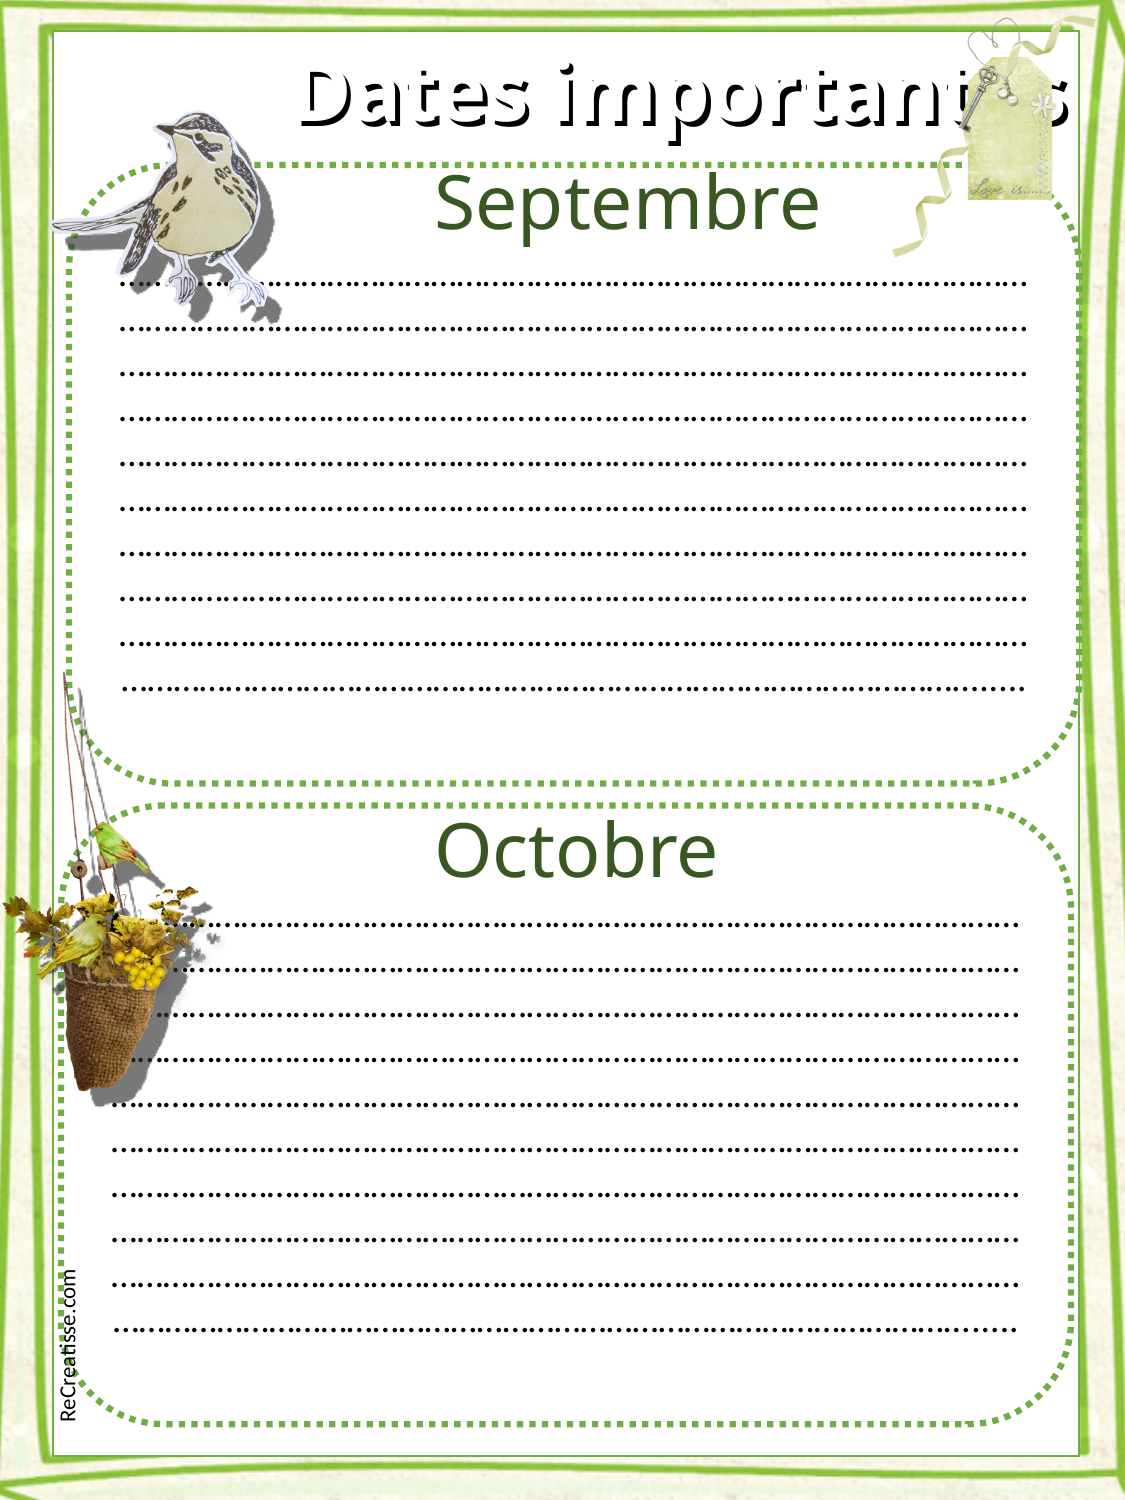

Dates importantes
Septembre
……………………………………………………………………………………………………………………………………………………………………………………………………………………………………………………………………………………………………………………………………………………………………………………………………………………………………………………………………………………………………………………………………………………………………………………………………………………………………………………………………………………………………………………………………………………………………………………………………………………………………………………………………………………………………………………………………………………………….....
Octobre
……………………………………………………………………………………………………………………………………………………………………………………………………………………………………………………………………………………………………………………………………………………………………………………………………………………………………………………………………………………………………………………………………………………………………………………………………………………………………………………………………………………………………………………………………………………………………………………………………………………………………………………………………………………………………………………………………………………………….....
ReCreatisse.com